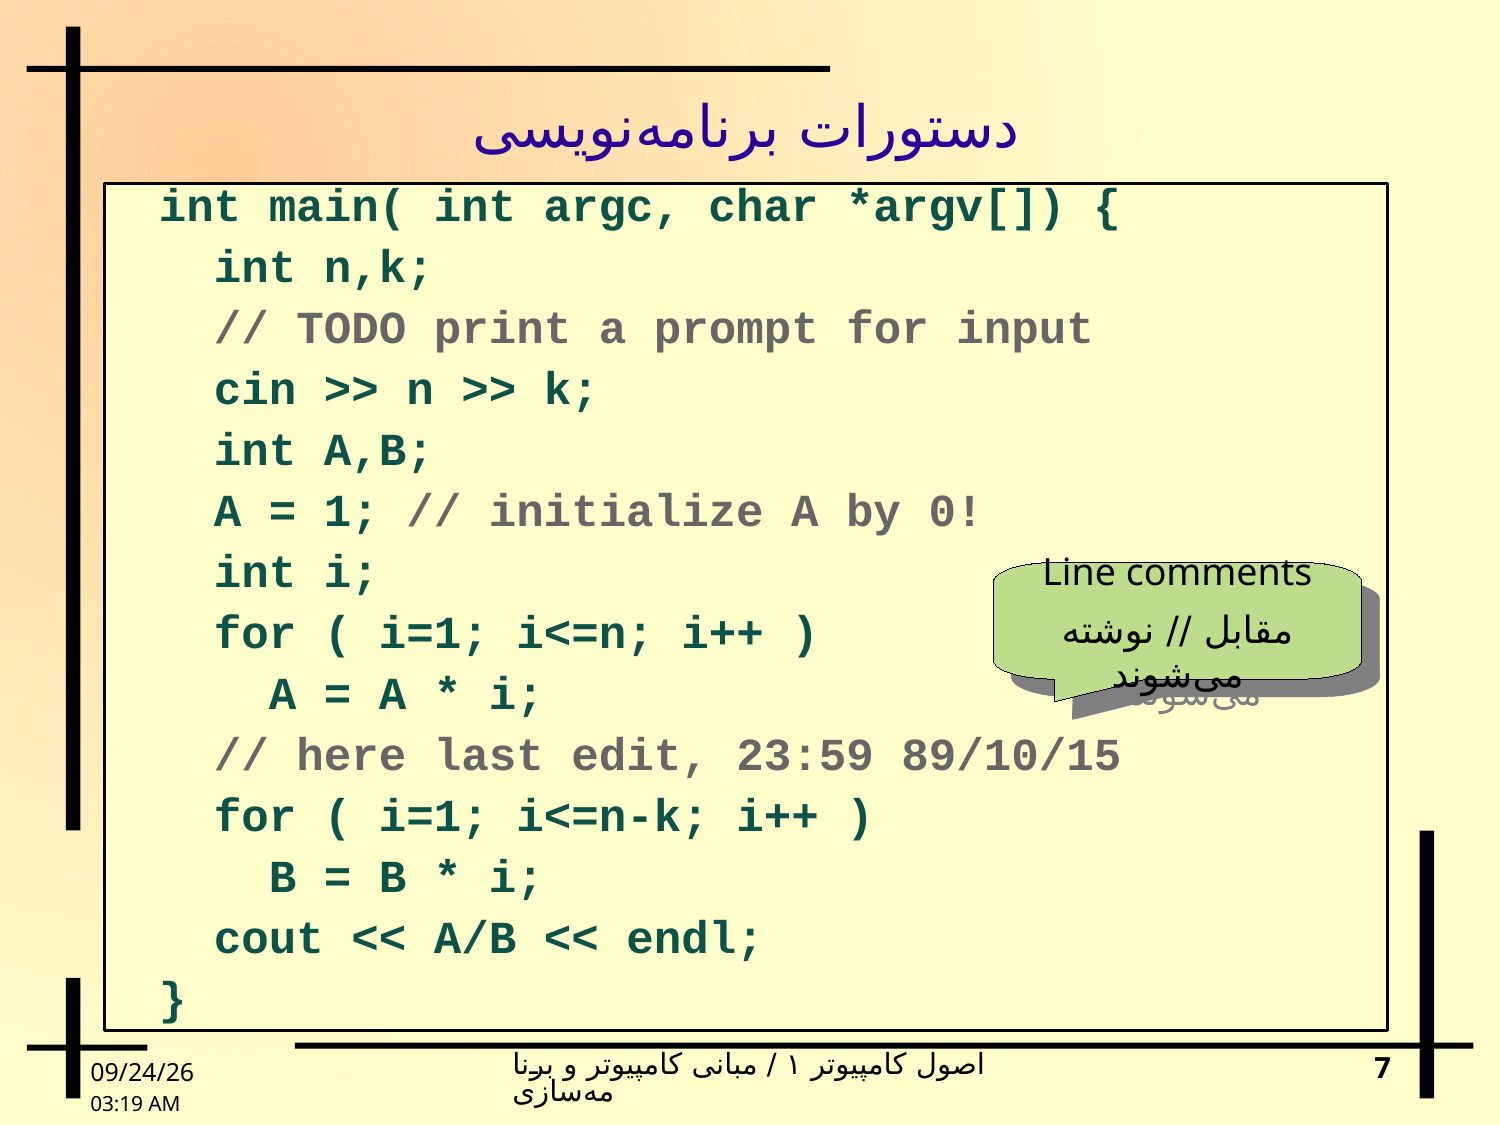

# دستورات برنامه‌نویسی
int main( int argc, char *argv[]) {
 int n,k;
 // TODO print a prompt for input
 cin >> n >> k;
 int A,B;
 A = 1; // initialize A by 0!
 int i;
 for ( i=1; i<=n; i++ )
 A = A * i;
 // here last edit, 23:59 89/10/15
 for ( i=1; i<=n-k; i++ )
 B = B * i;
 cout << A/B << endl;
}
Line comments
مقابل // نوشته می‌شوند
اصول کامپیوتر ۱ / مبانی کامپیوتر و برنامه‌سازی
7